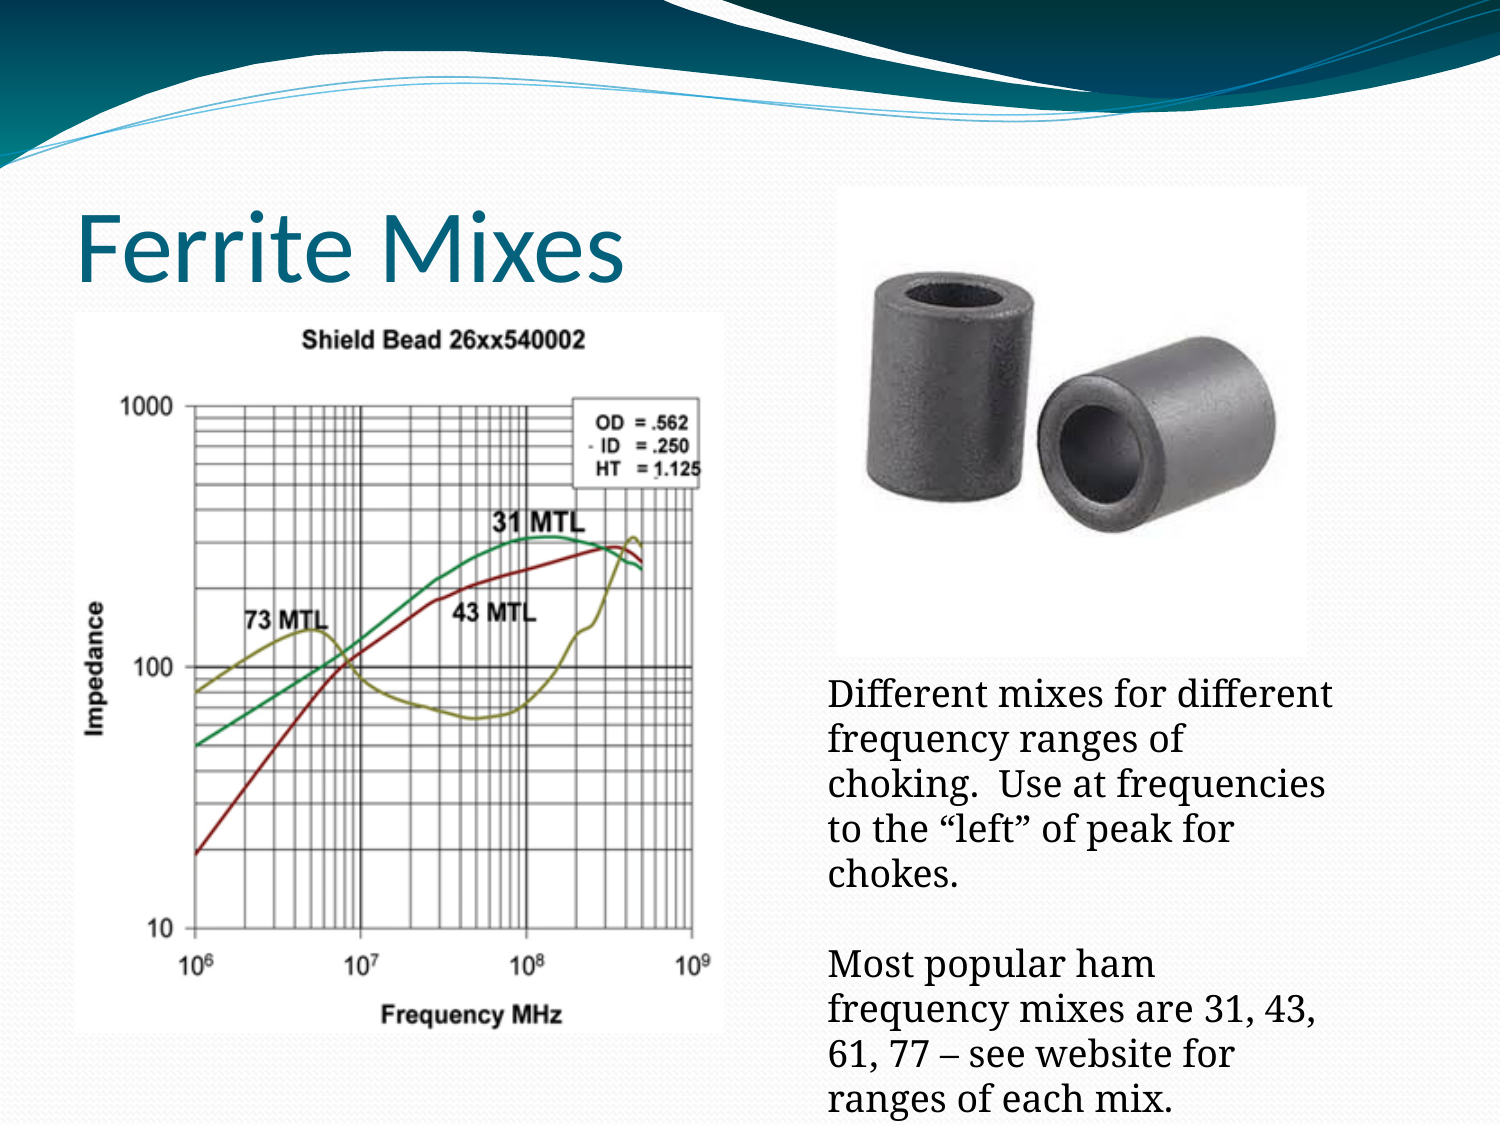

# Ferrite Mixes
Different mixes for different frequency ranges of choking. Use at frequencies to the “left” of peak for chokes.
Most popular ham frequency mixes are 31, 43, 61, 77 – see website for ranges of each mix.